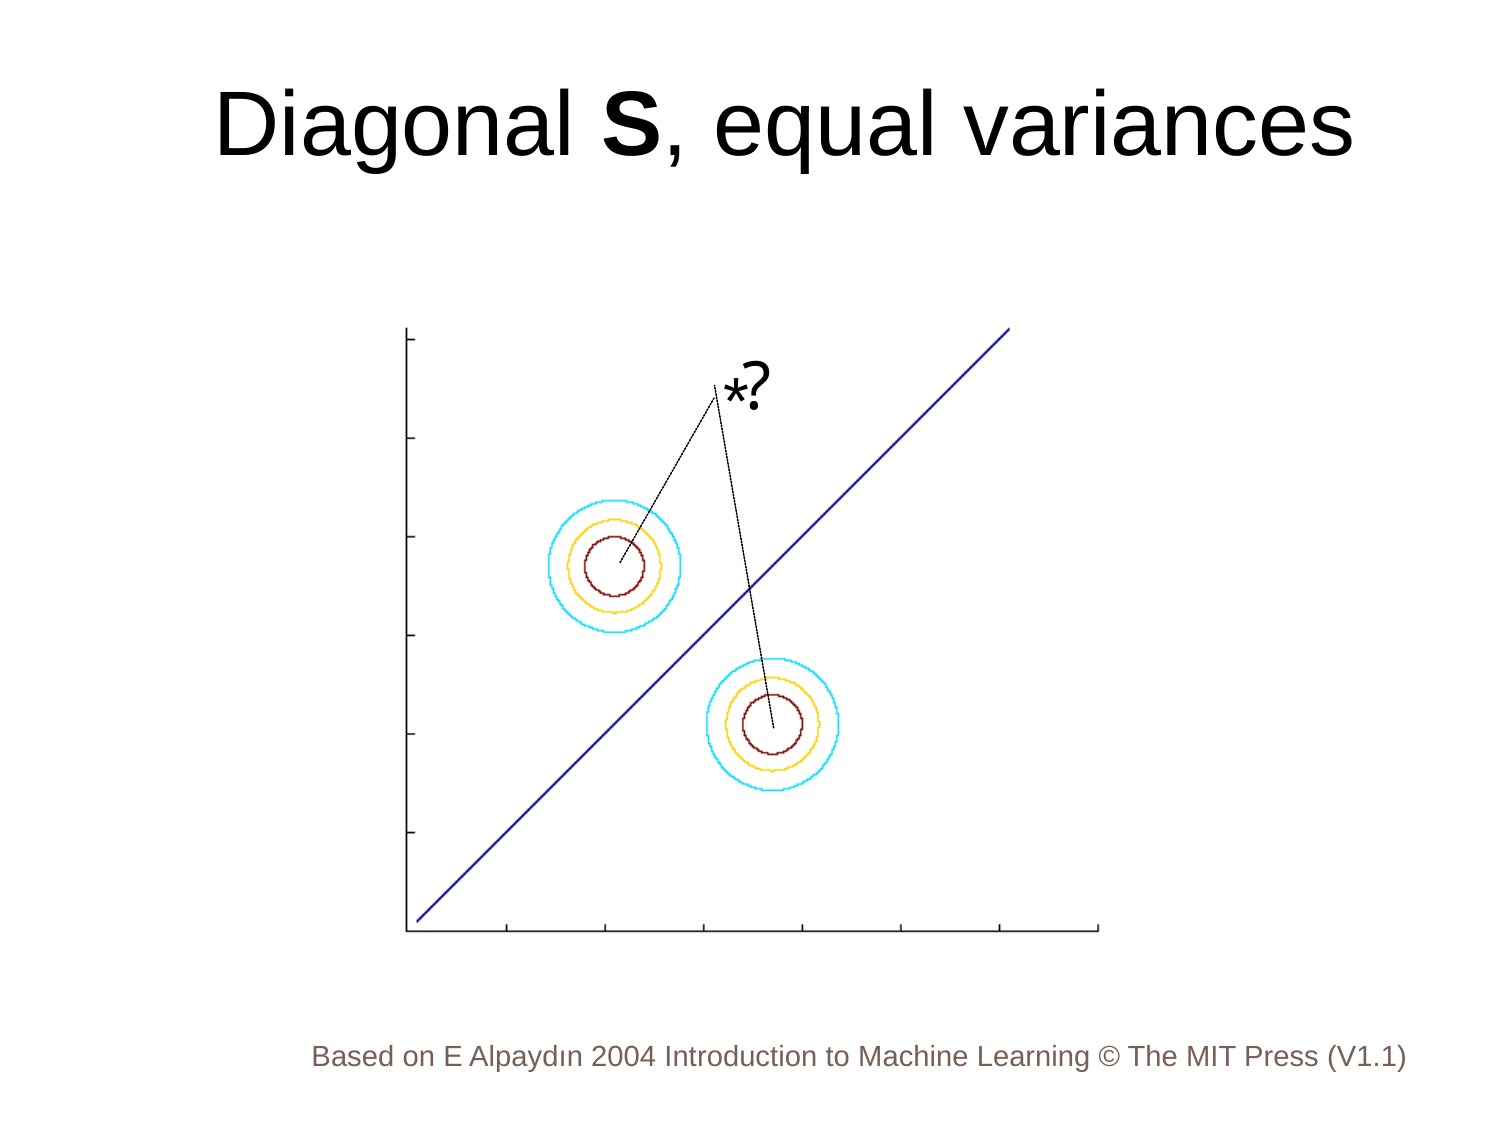

# Diagonal S, equal variances
?
*
Based on E Alpaydın 2004 Introduction to Machine Learning © The MIT Press (V1.1)